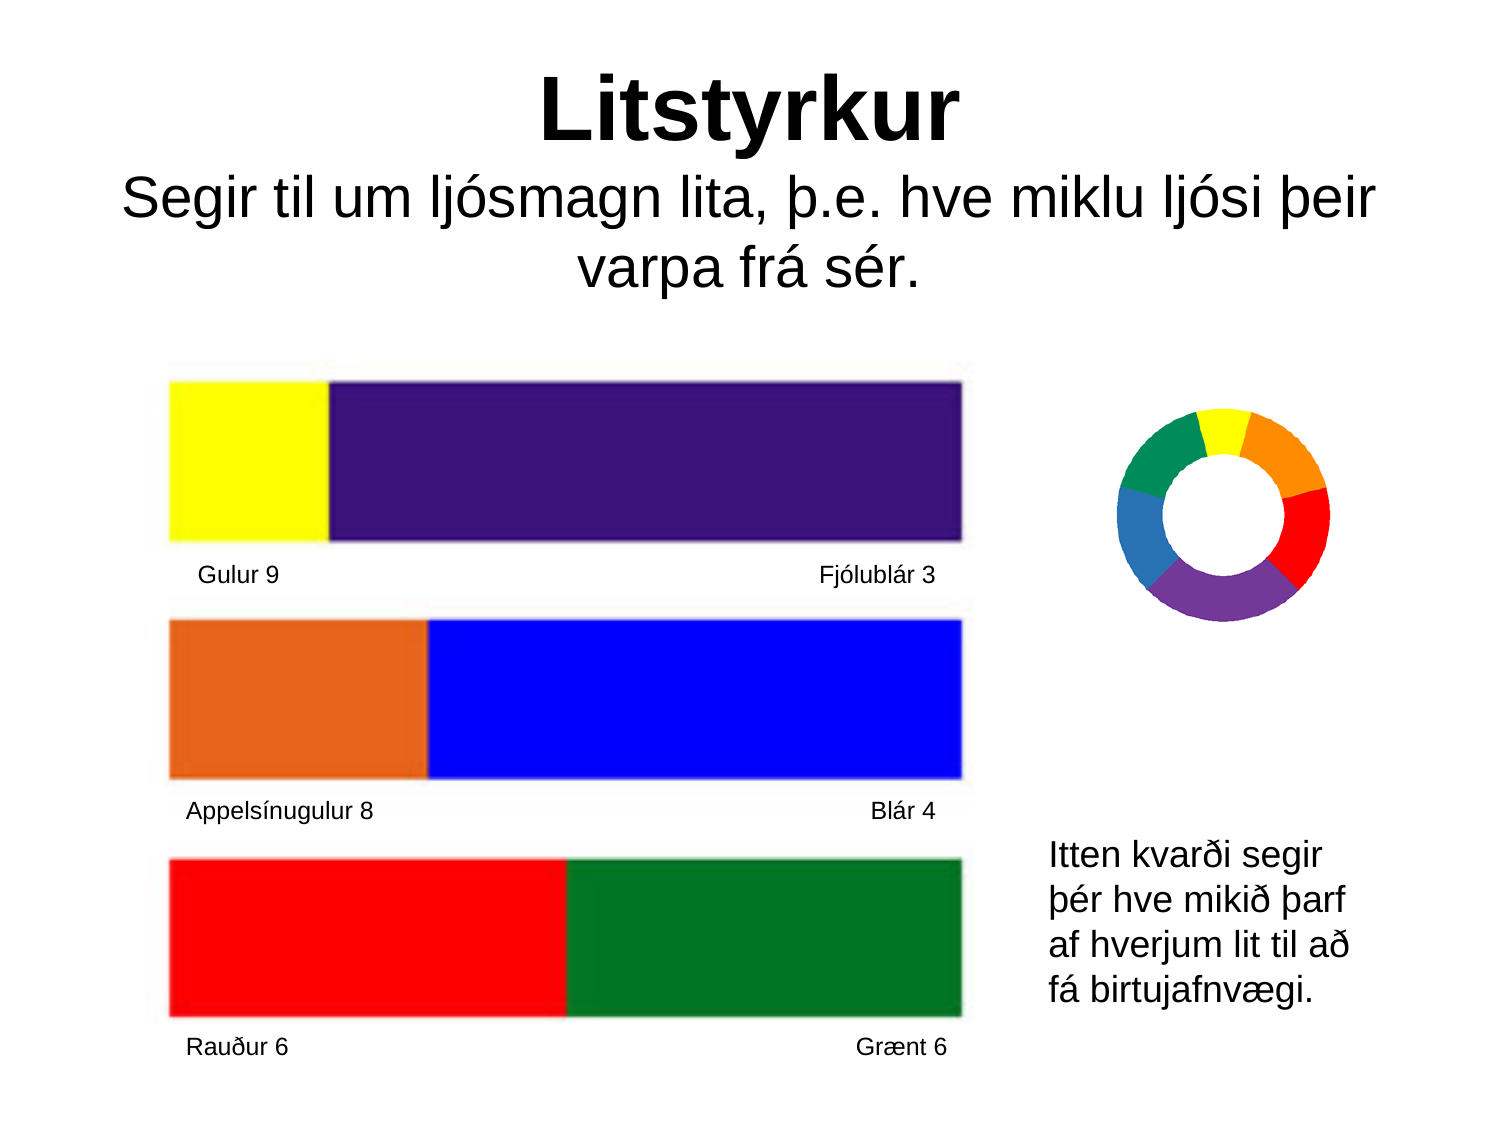

# Litstyrkur Segir til um ljósmagn lita, þ.e. hve miklu ljósi þeir varpa frá sér.
Gulur 9
Fjólublár 3
Appelsínugulur 8
Blár 4
Itten kvarði segir þér hve mikið þarf af hverjum lit til að fá birtujafnvægi.
Rauður 6
Grænt 6